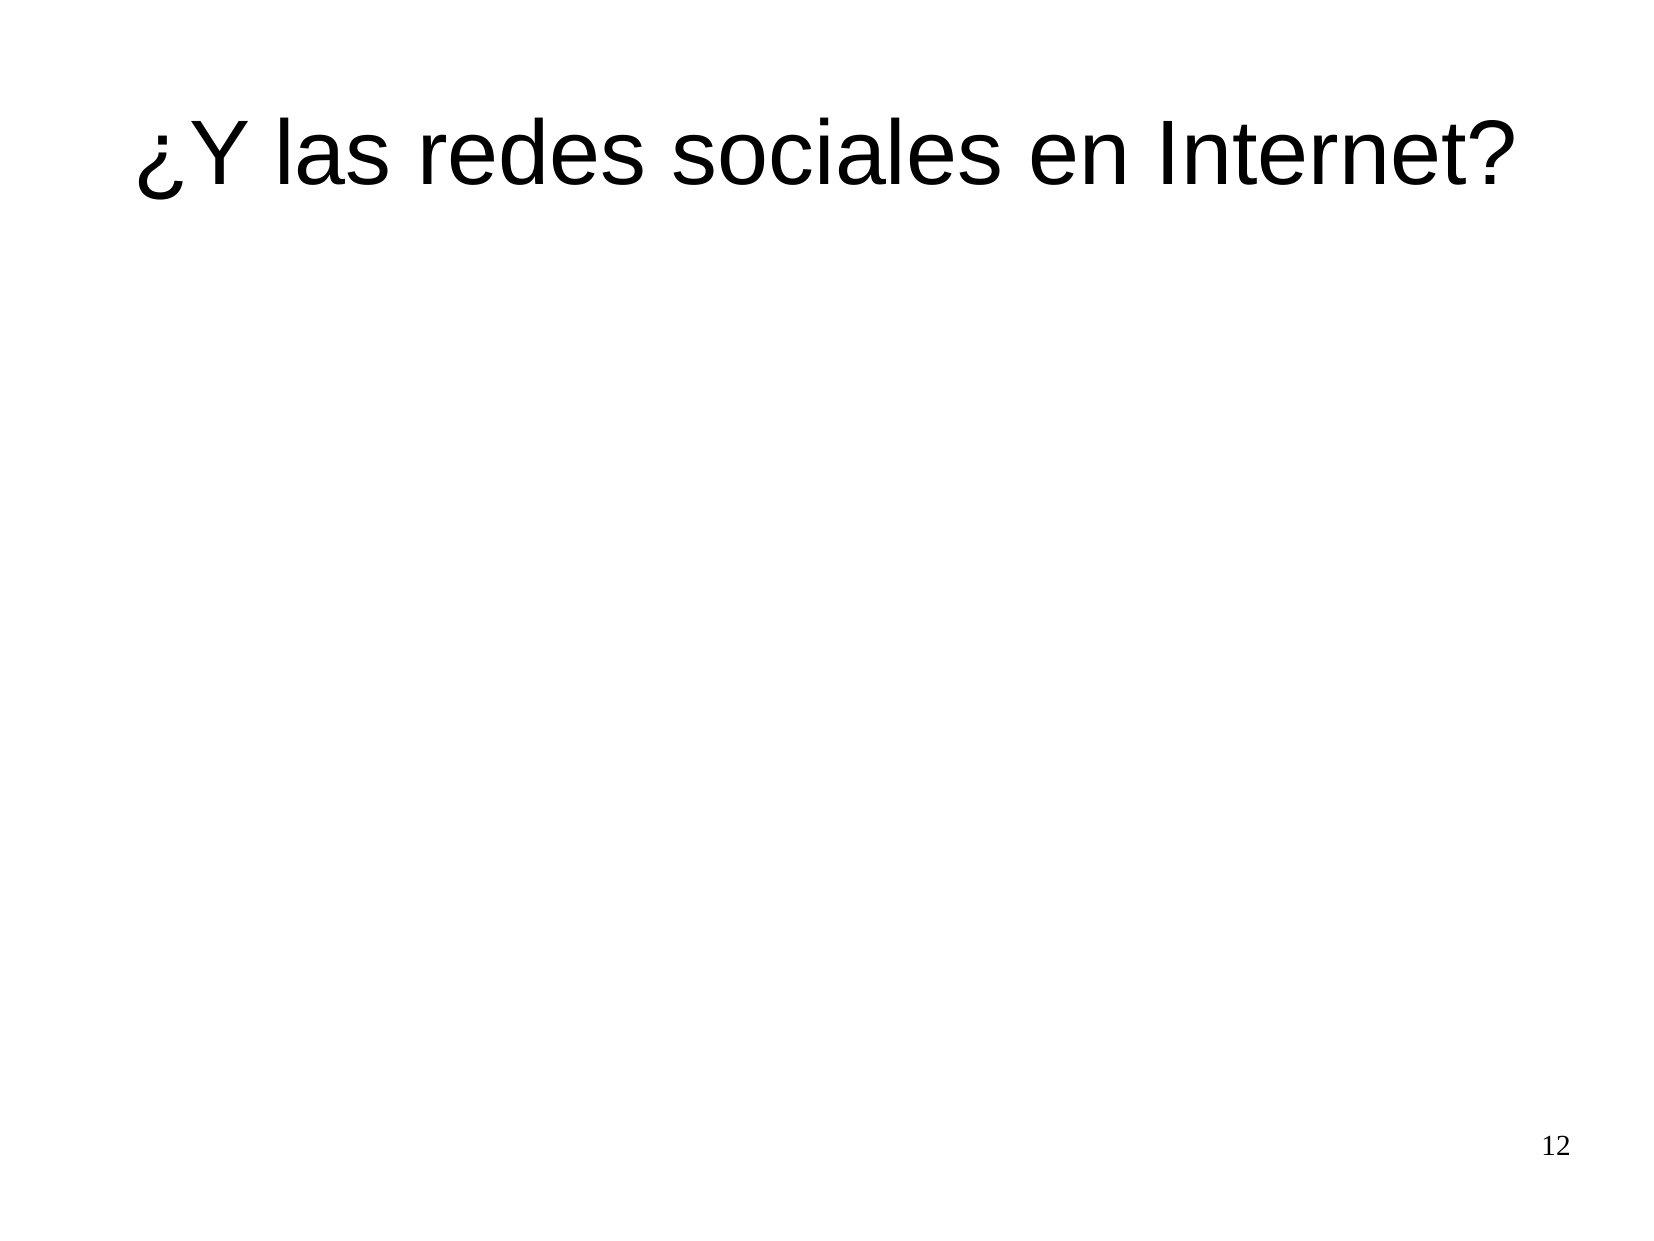

¿Y las redes sociales en Internet?
#
12